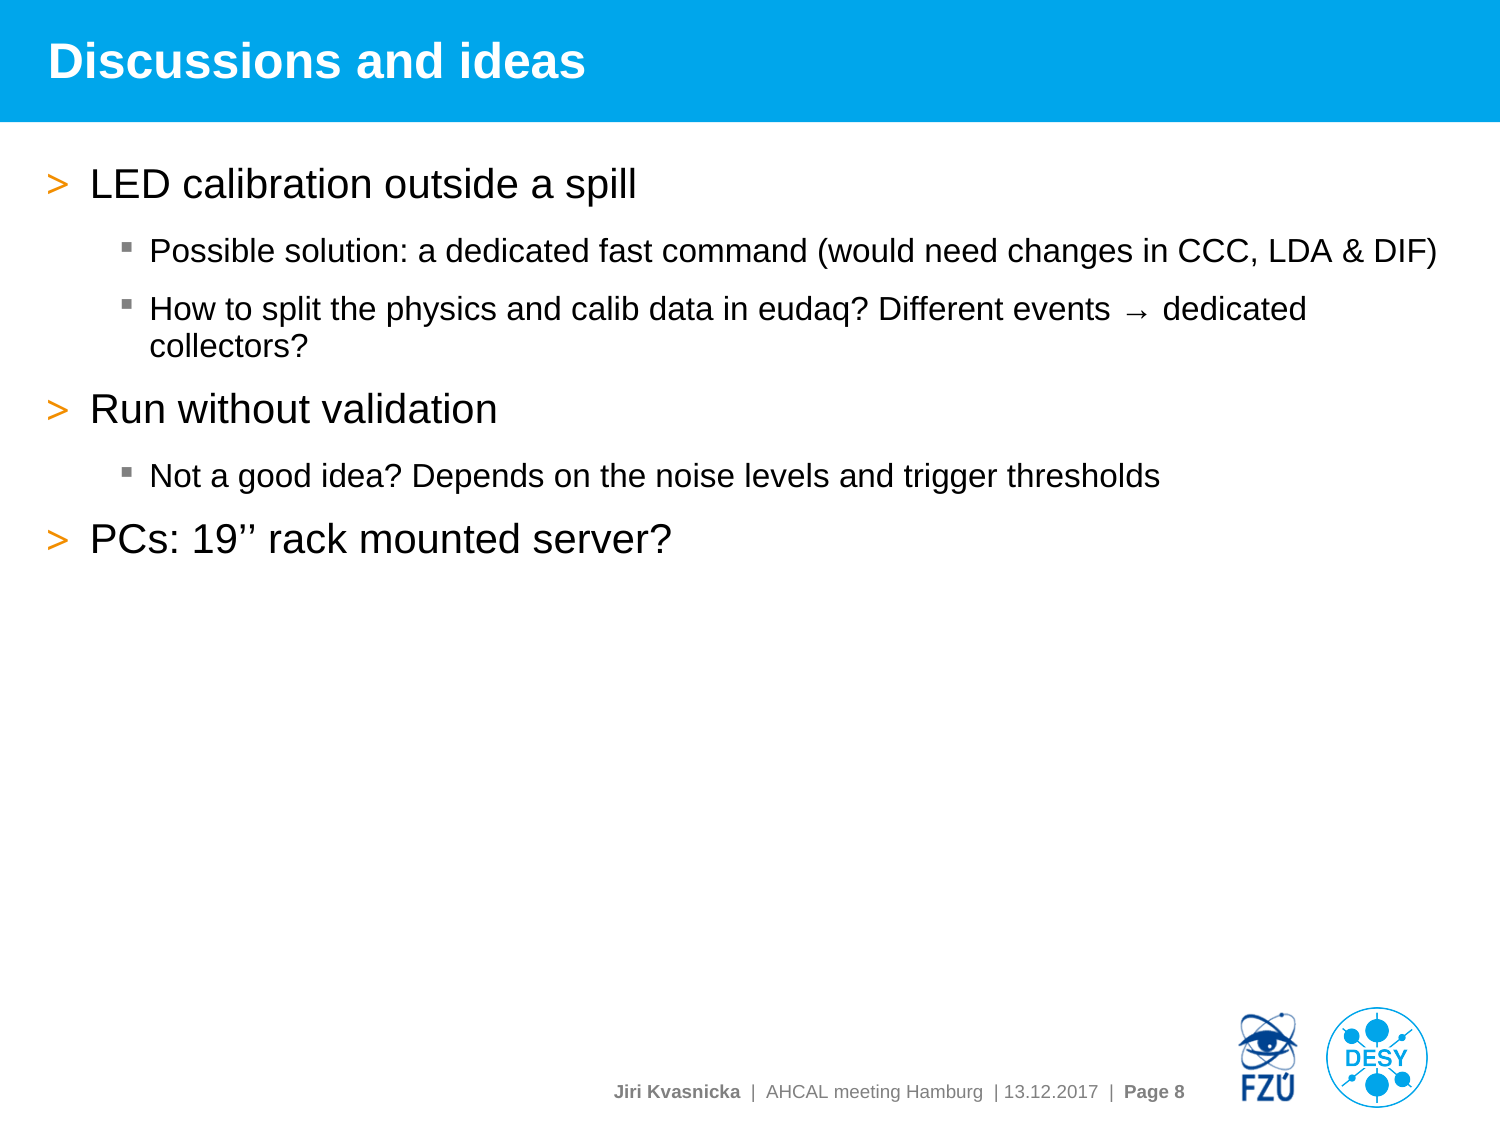

# Discussions and ideas
LED calibration outside a spill
Possible solution: a dedicated fast command (would need changes in CCC, LDA & DIF)
How to split the physics and calib data in eudaq? Different events → dedicated collectors?
Run without validation
Not a good idea? Depends on the noise levels and trigger thresholds
PCs: 19’’ rack mounted server?